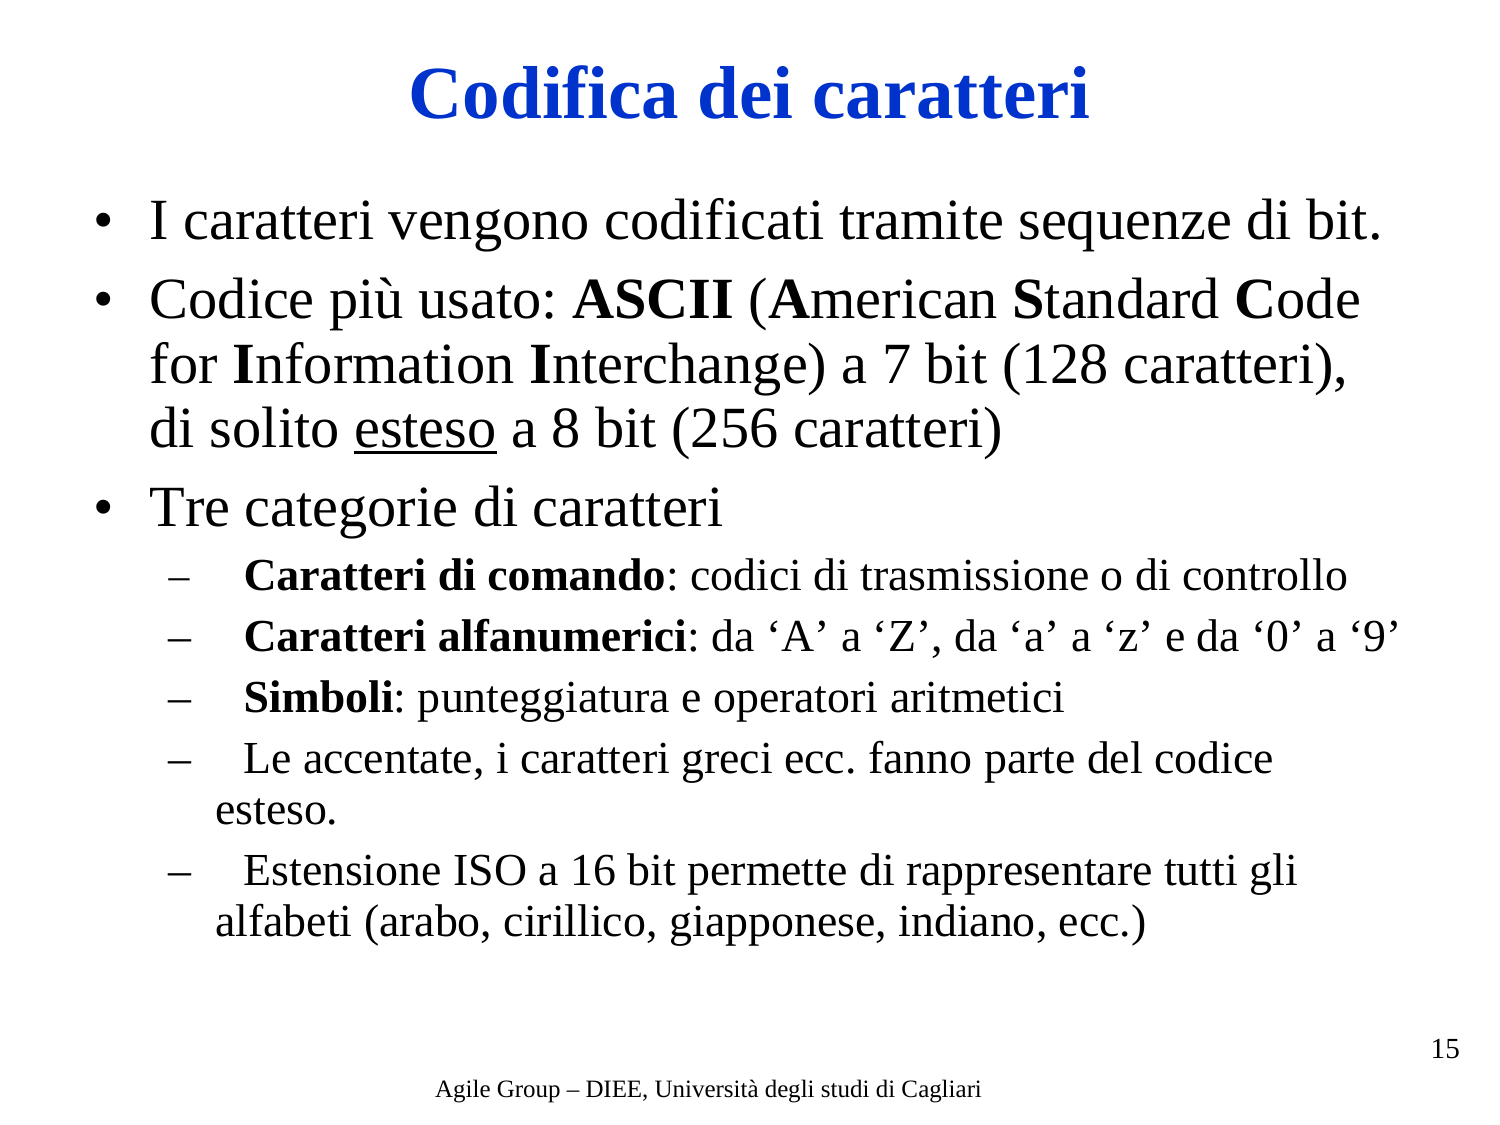

# Codifica dei caratteri
I caratteri vengono codificati tramite sequenze di bit.
Codice più usato: ASCII (American Standard Code for Information Interchange) a 7 bit (128 caratteri), di solito esteso a 8 bit (256 caratteri)
Tre categorie di caratteri
	Caratteri di comando: codici di trasmissione o di controllo
	Caratteri alfanumerici: da ‘A’ a ‘Z’, da ‘a’ a ‘z’ e da ‘0’ a ‘9’
	Simboli: punteggiatura e operatori aritmetici
	Le accentate, i caratteri greci ecc. fanno parte del codice esteso.
	Estensione ISO a 16 bit permette di rappresentare tutti gli alfabeti (arabo, cirillico, giapponese, indiano, ecc.)
15